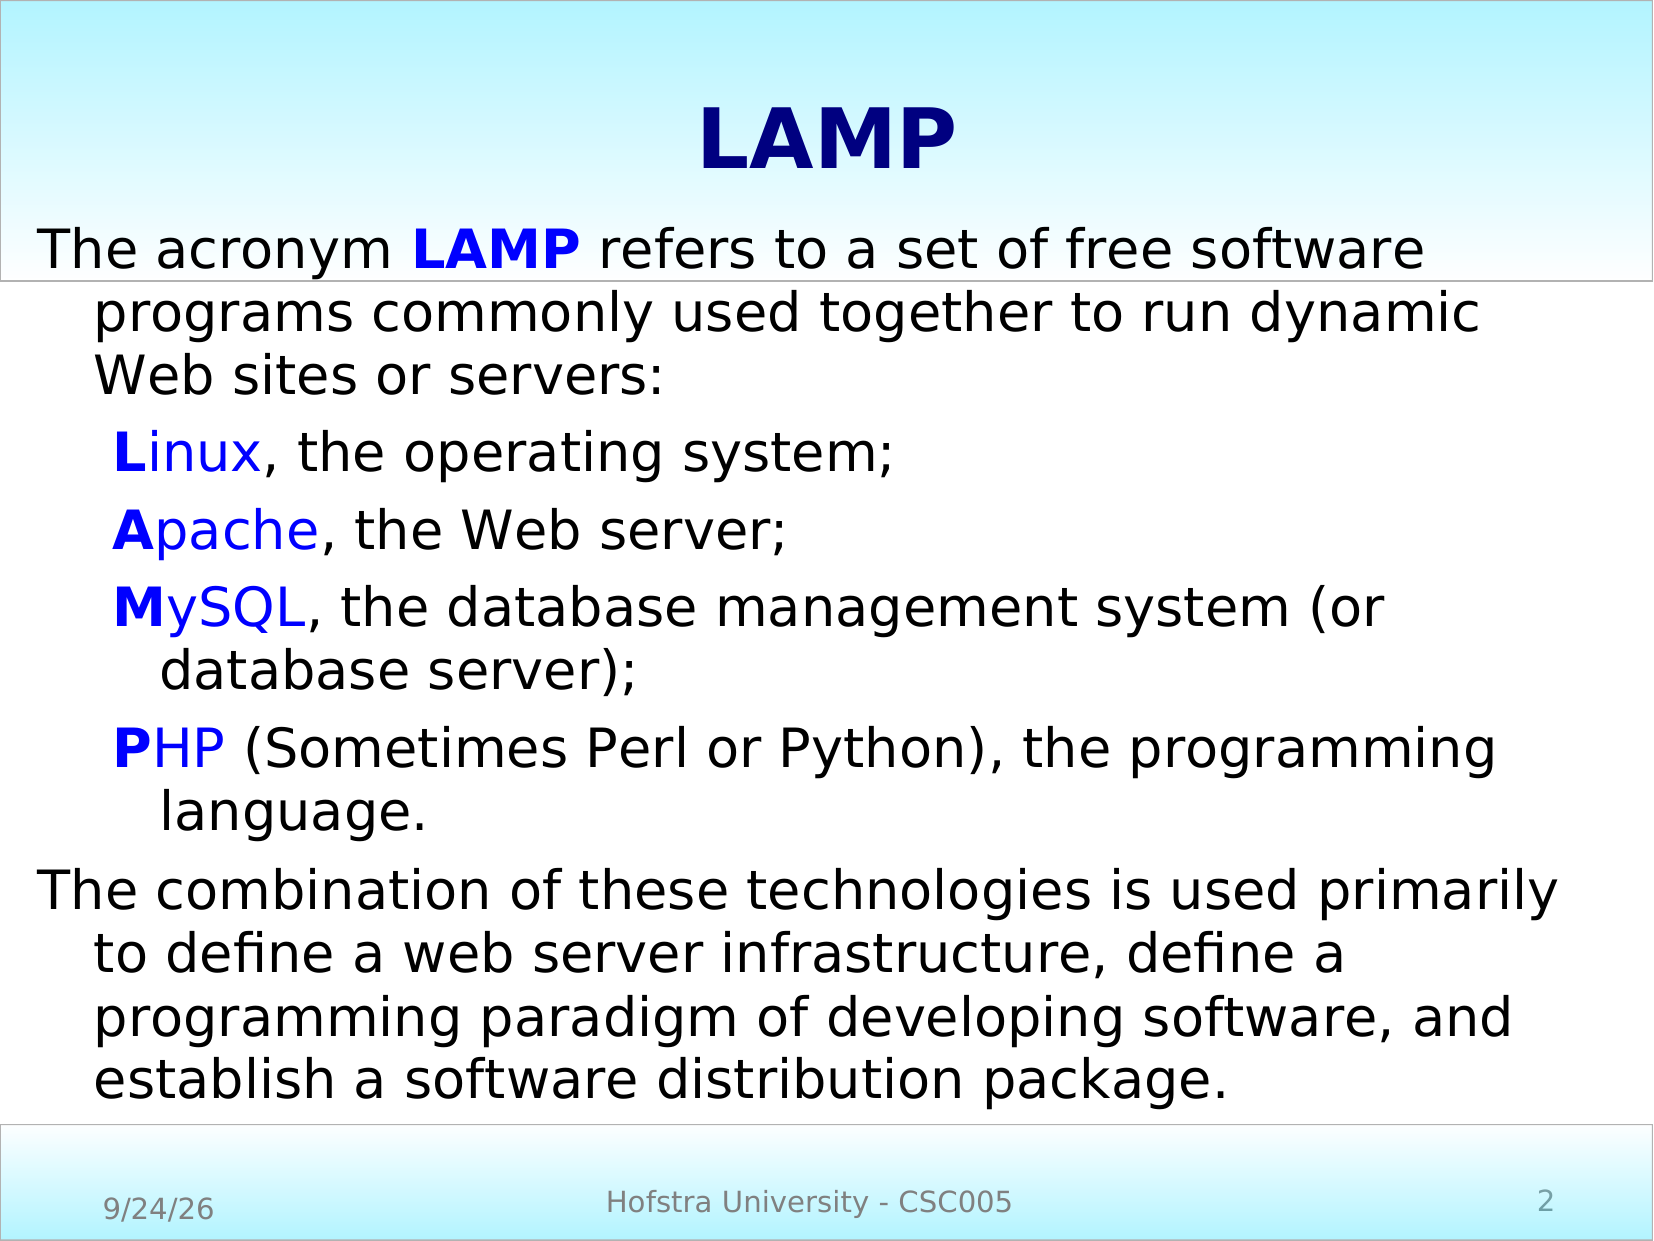

# LAMP
The acronym LAMP refers to a set of free software programs commonly used together to run dynamic Web sites or servers:
Linux, the operating system;
Apache, the Web server;
MySQL, the database management system (or database server);
PHP (Sometimes Perl or Python), the programming language.
The combination of these technologies is used primarily to define a web server infrastructure, define a programming paradigm of developing software, and establish a software distribution package.
2
Hofstra University - CSC005